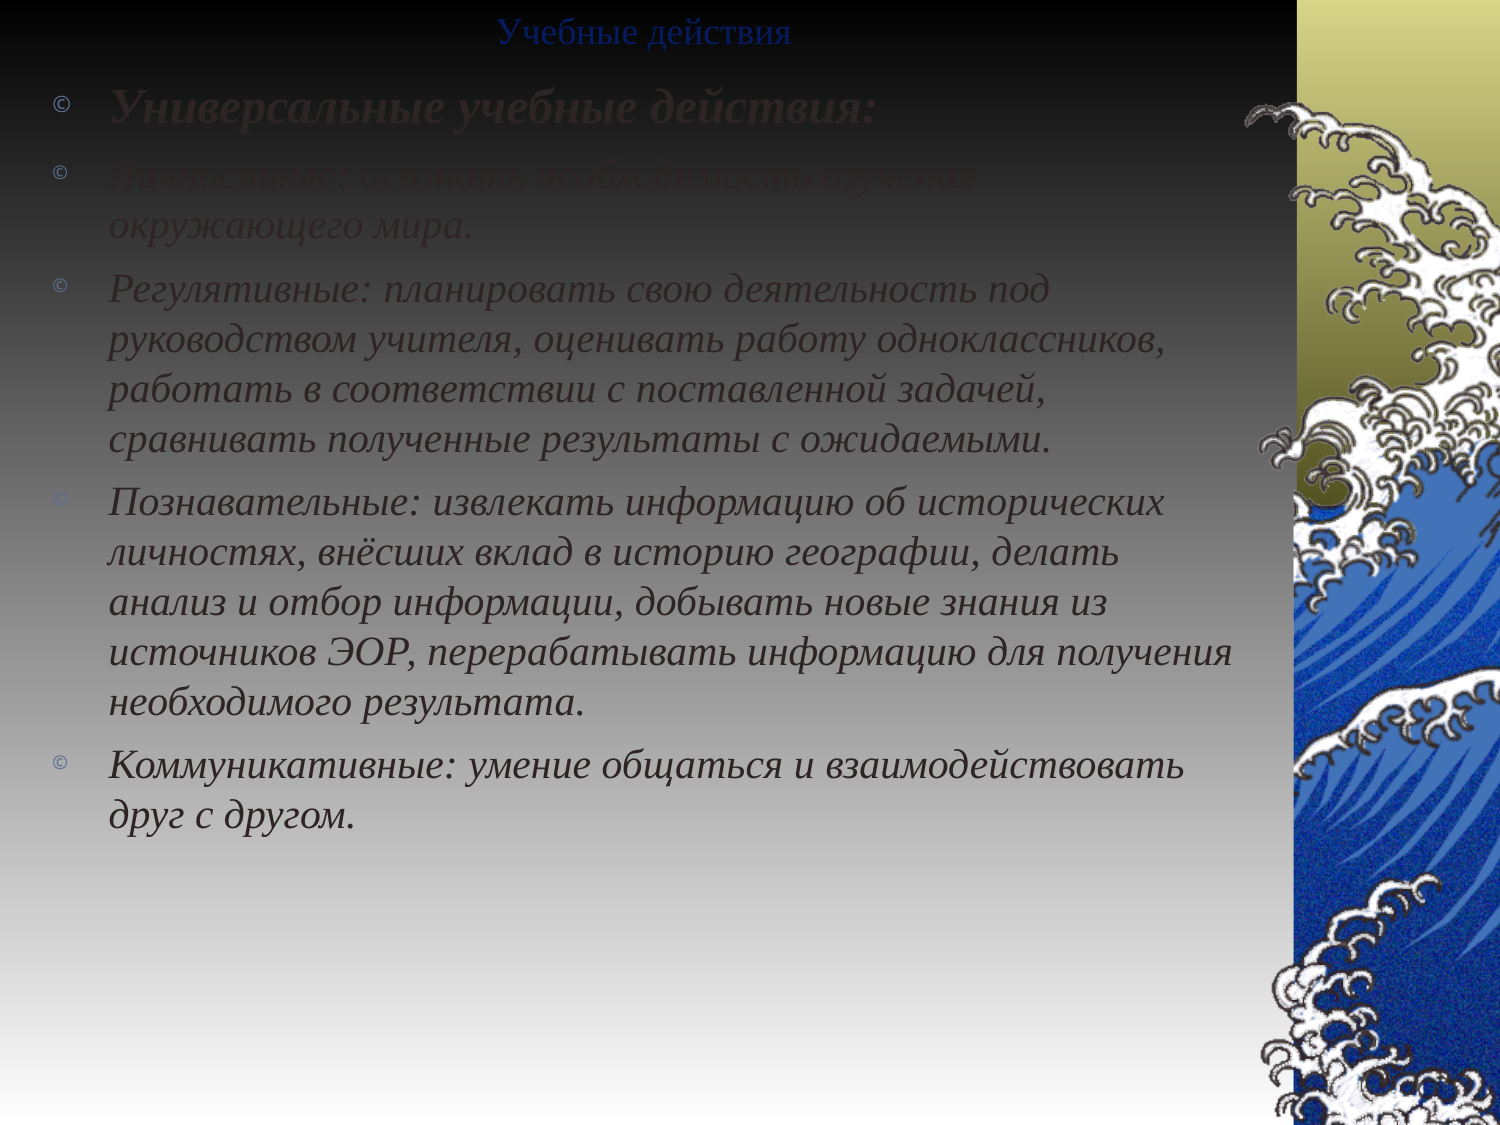

# Учебные действия
Универсальные учебные действия:
Личностные: осознать необходимость изучения окружающего мира.
Регулятивные: планировать свою деятельность под руководством учителя, оценивать работу одноклассников, работать в соответствии с поставленной задачей, сравнивать полученные результаты с ожидаемыми.
Познавательные: извлекать информацию об исторических личностях, внёсших вклад в историю географии, делать анализ и отбор информации, добывать новые знания из источников ЭОР, перерабатывать информацию для получения необходимого результата.
Коммуникативные: умение общаться и взаимодействовать друг с другом.